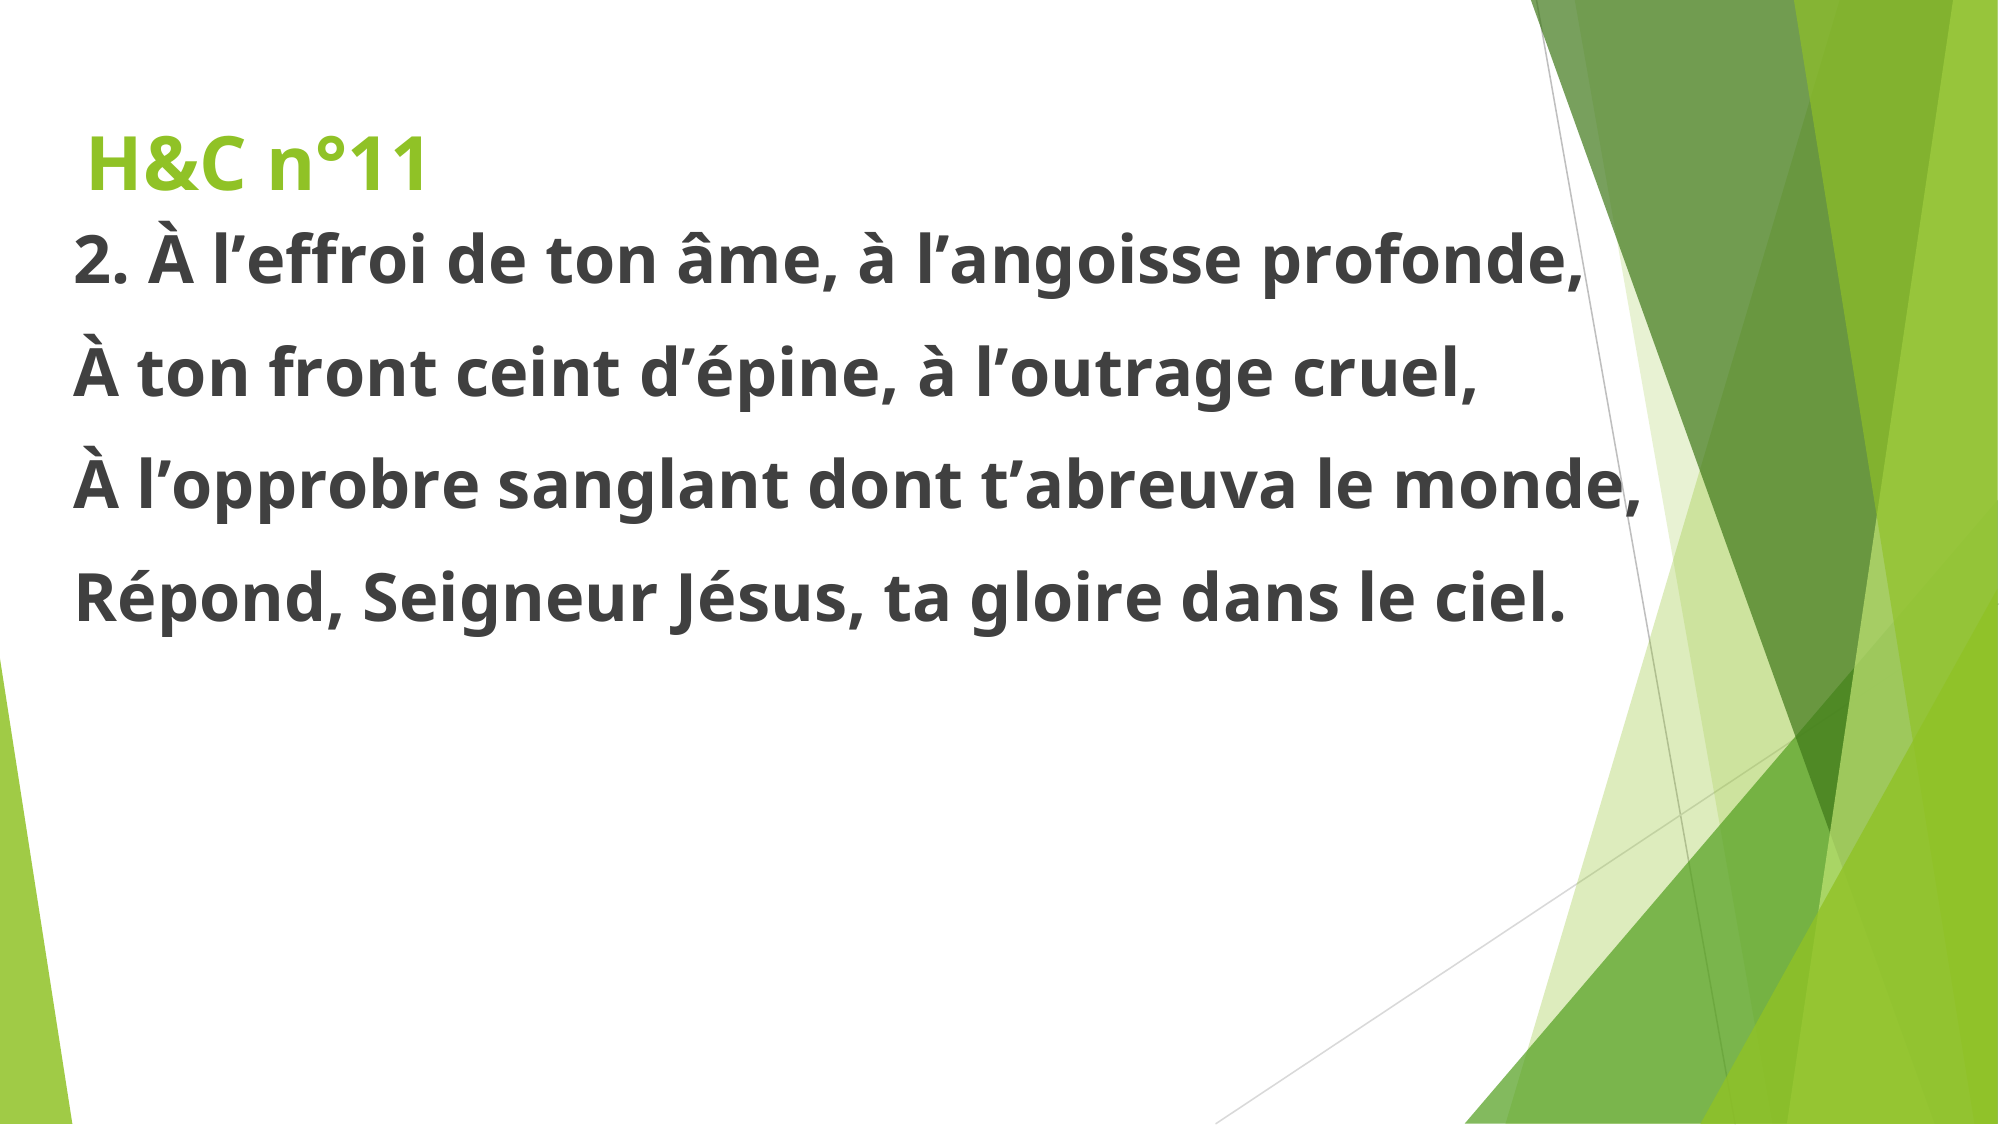

H&C n°11
2. À l’effroi de ton âme, à l’angoisse profonde,
À ton front ceint d’épine, à l’outrage cruel,
À l’opprobre sanglant dont t’abreuva le monde,
Répond, Seigneur Jésus, ta gloire dans le ciel.